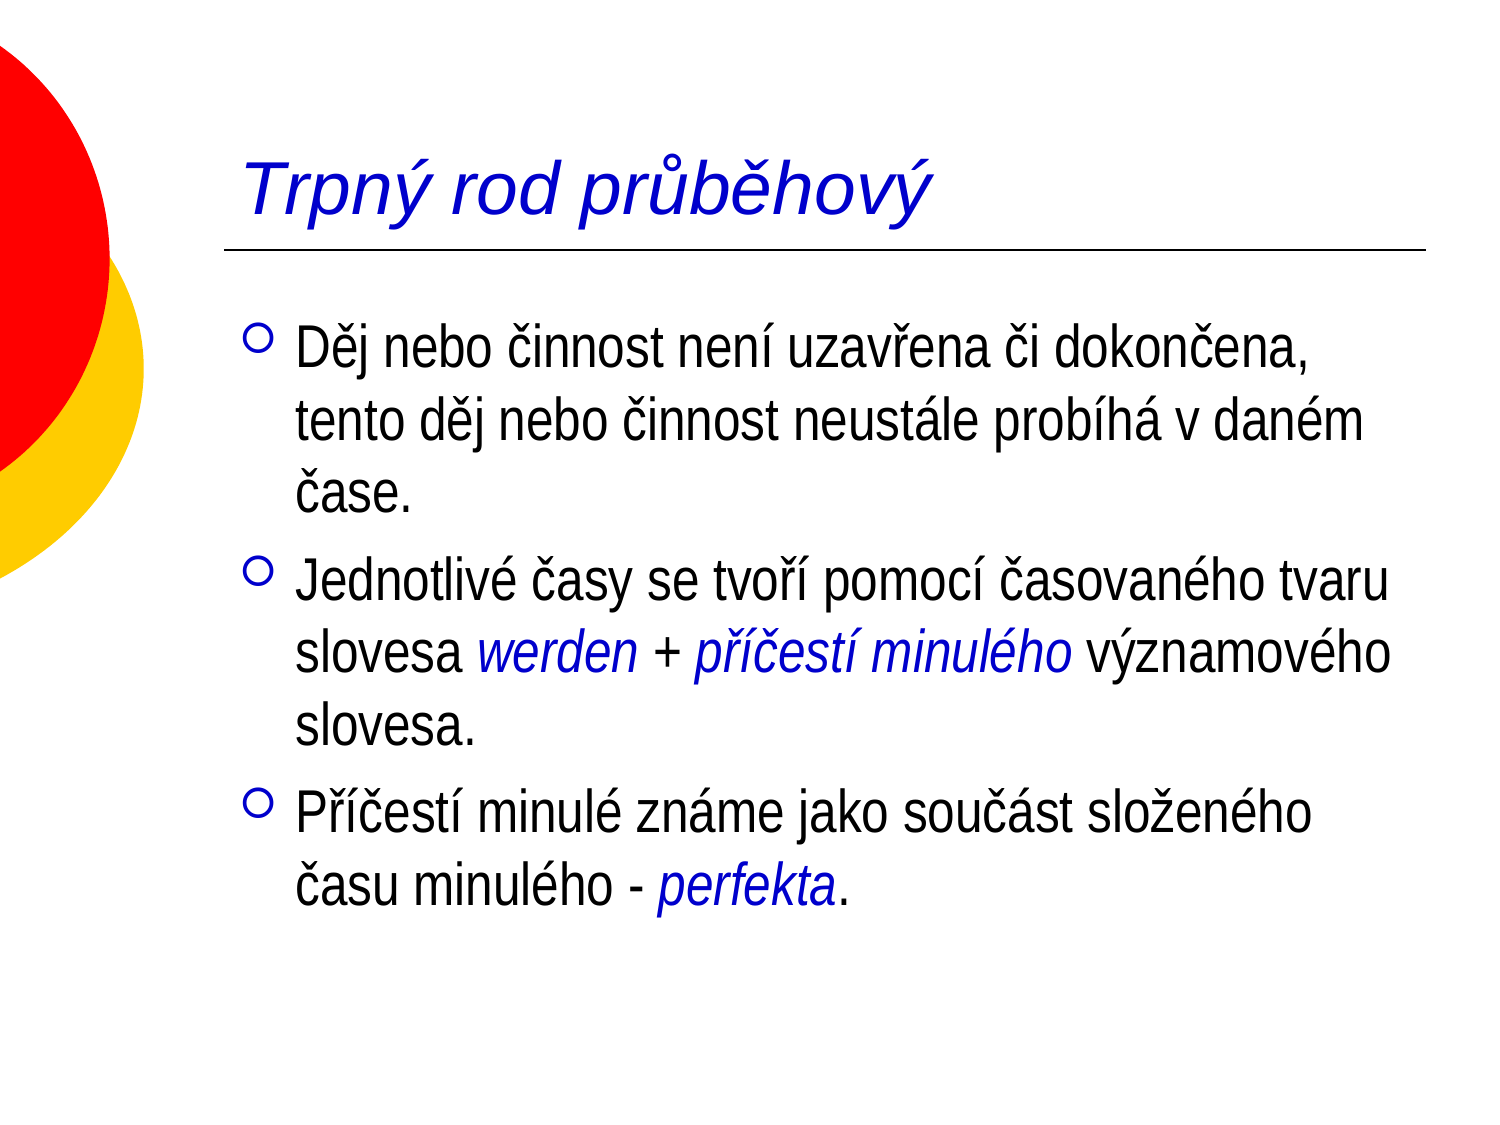

# Trpný rod průběhový
Děj nebo činnost není uzavřena či dokončena, tento děj nebo činnost neustále probíhá v daném čase.
Jednotlivé časy se tvoří pomocí časovaného tvaru slovesa werden + příčestí minulého významového slovesa.
Příčestí minulé známe jako součást složeného času minulého - perfekta.